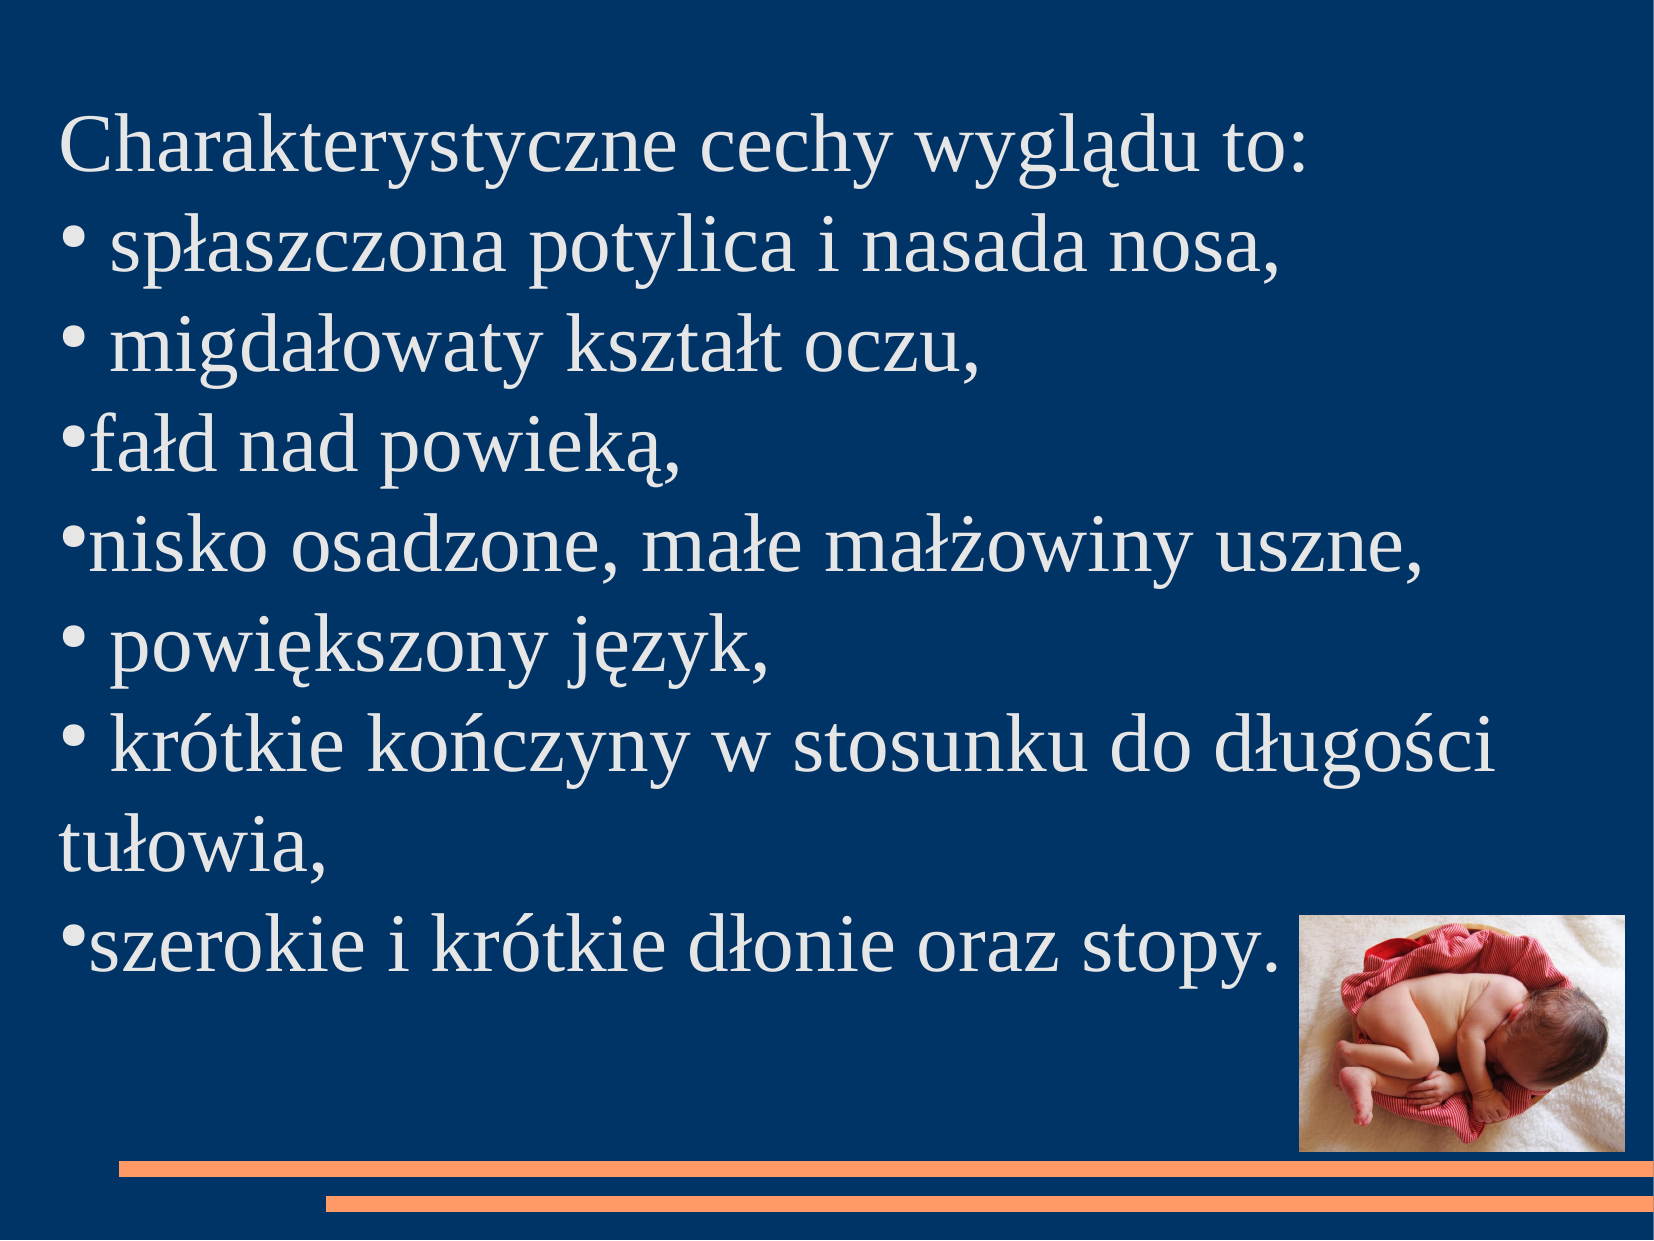

#
Charakterystyczne cechy wyglądu to:
 spłaszczona potylica i nasada nosa,
 migdałowaty kształt oczu,
fałd nad powieką,
nisko osadzone, małe małżowiny uszne,
 powiększony język,
 krótkie kończyny w stosunku do długości tułowia,
szerokie i krótkie dłonie oraz stopy.